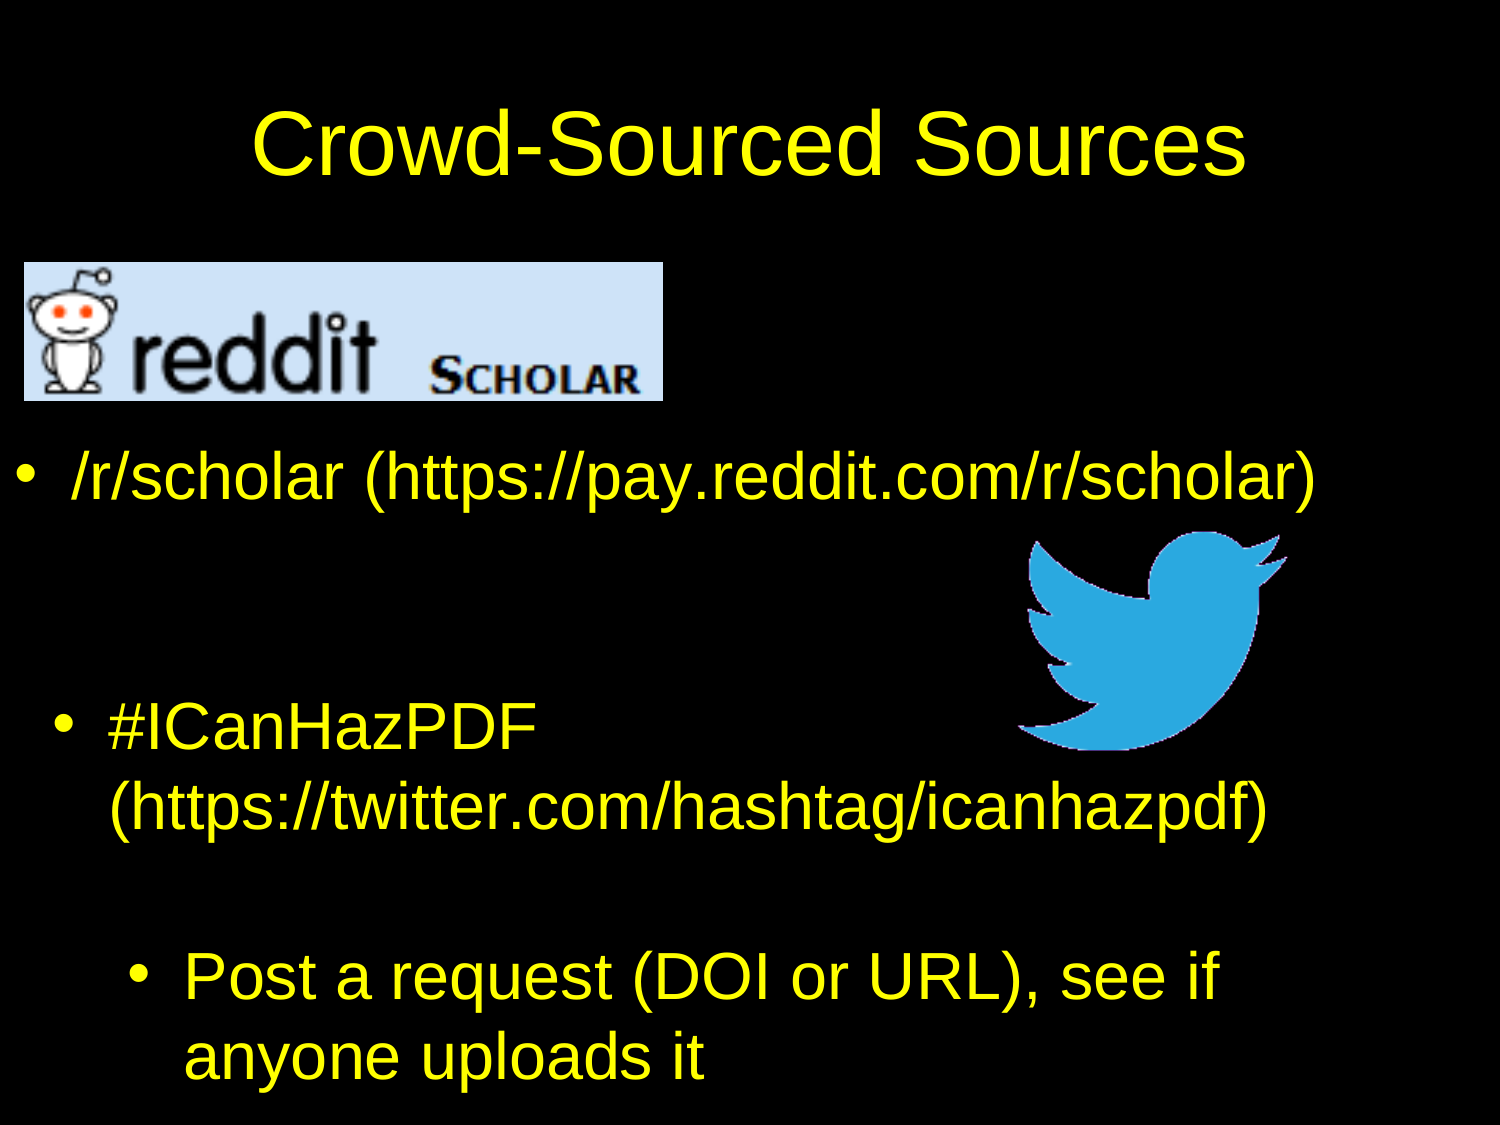

Crowd-Sourced Sources
# /r/scholar (https://pay.reddit.com/r/scholar)
#ICanHazPDF (https://twitter.com/hashtag/icanhazpdf)
Post a request (DOI or URL), see if anyone uploads it